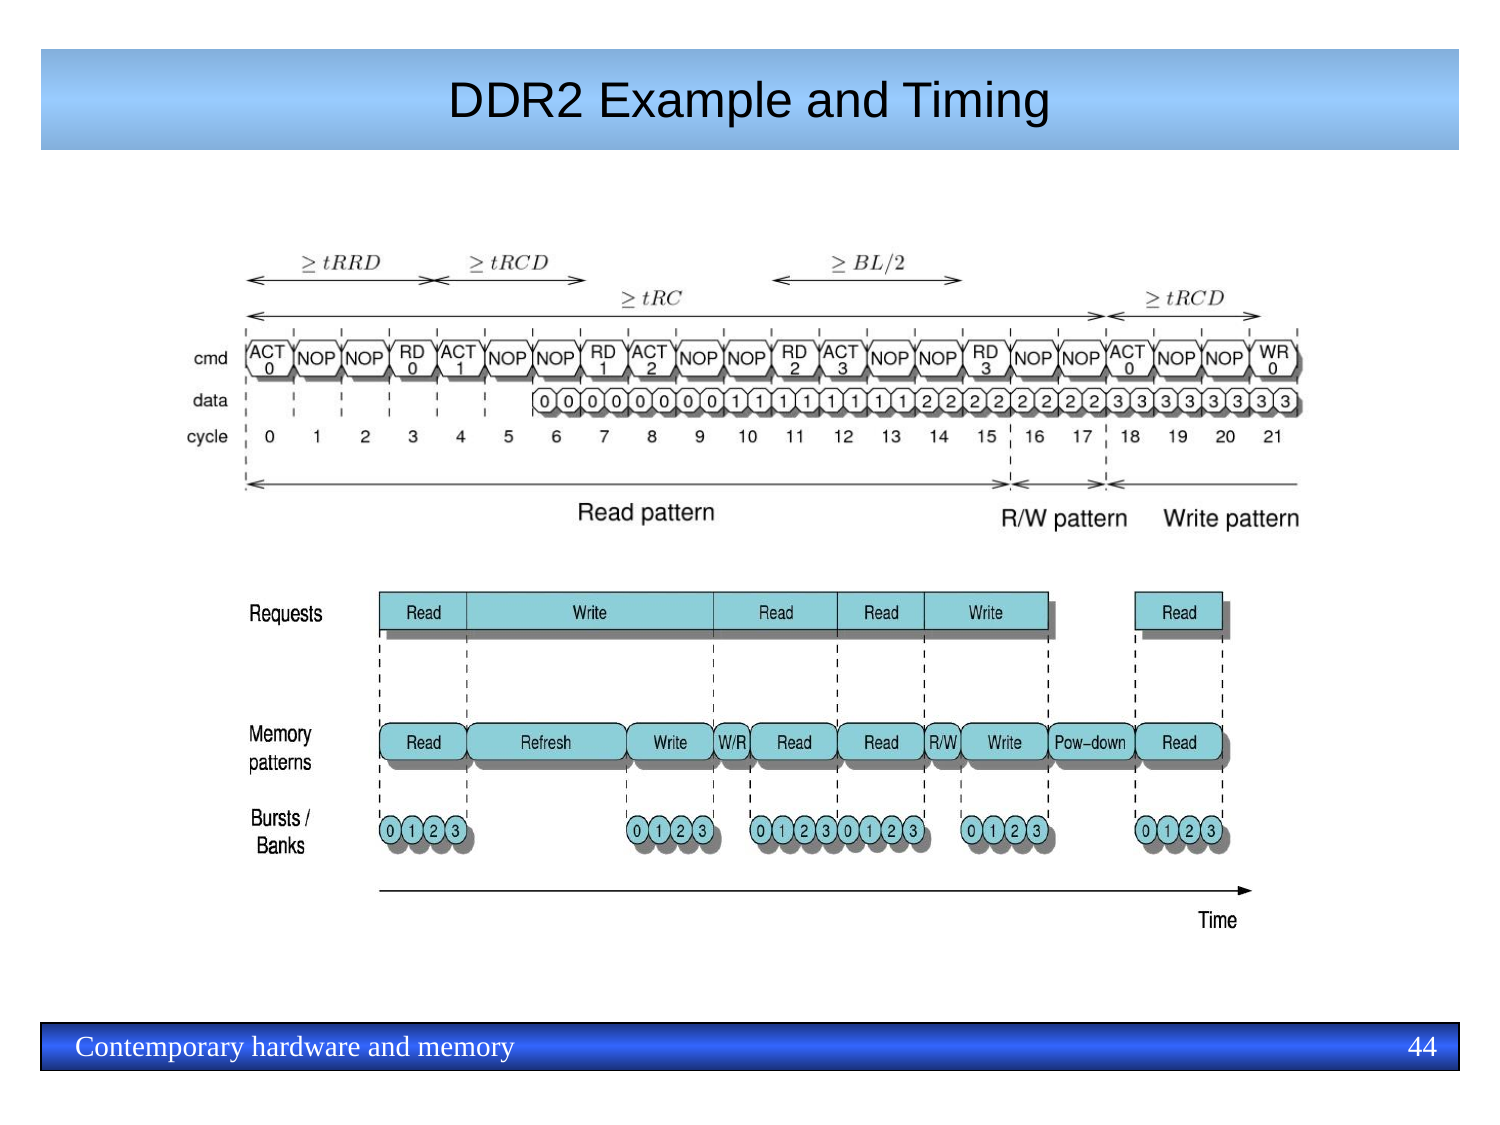

# DDR2 Example and Timing
Contemporary hardware and memory
44